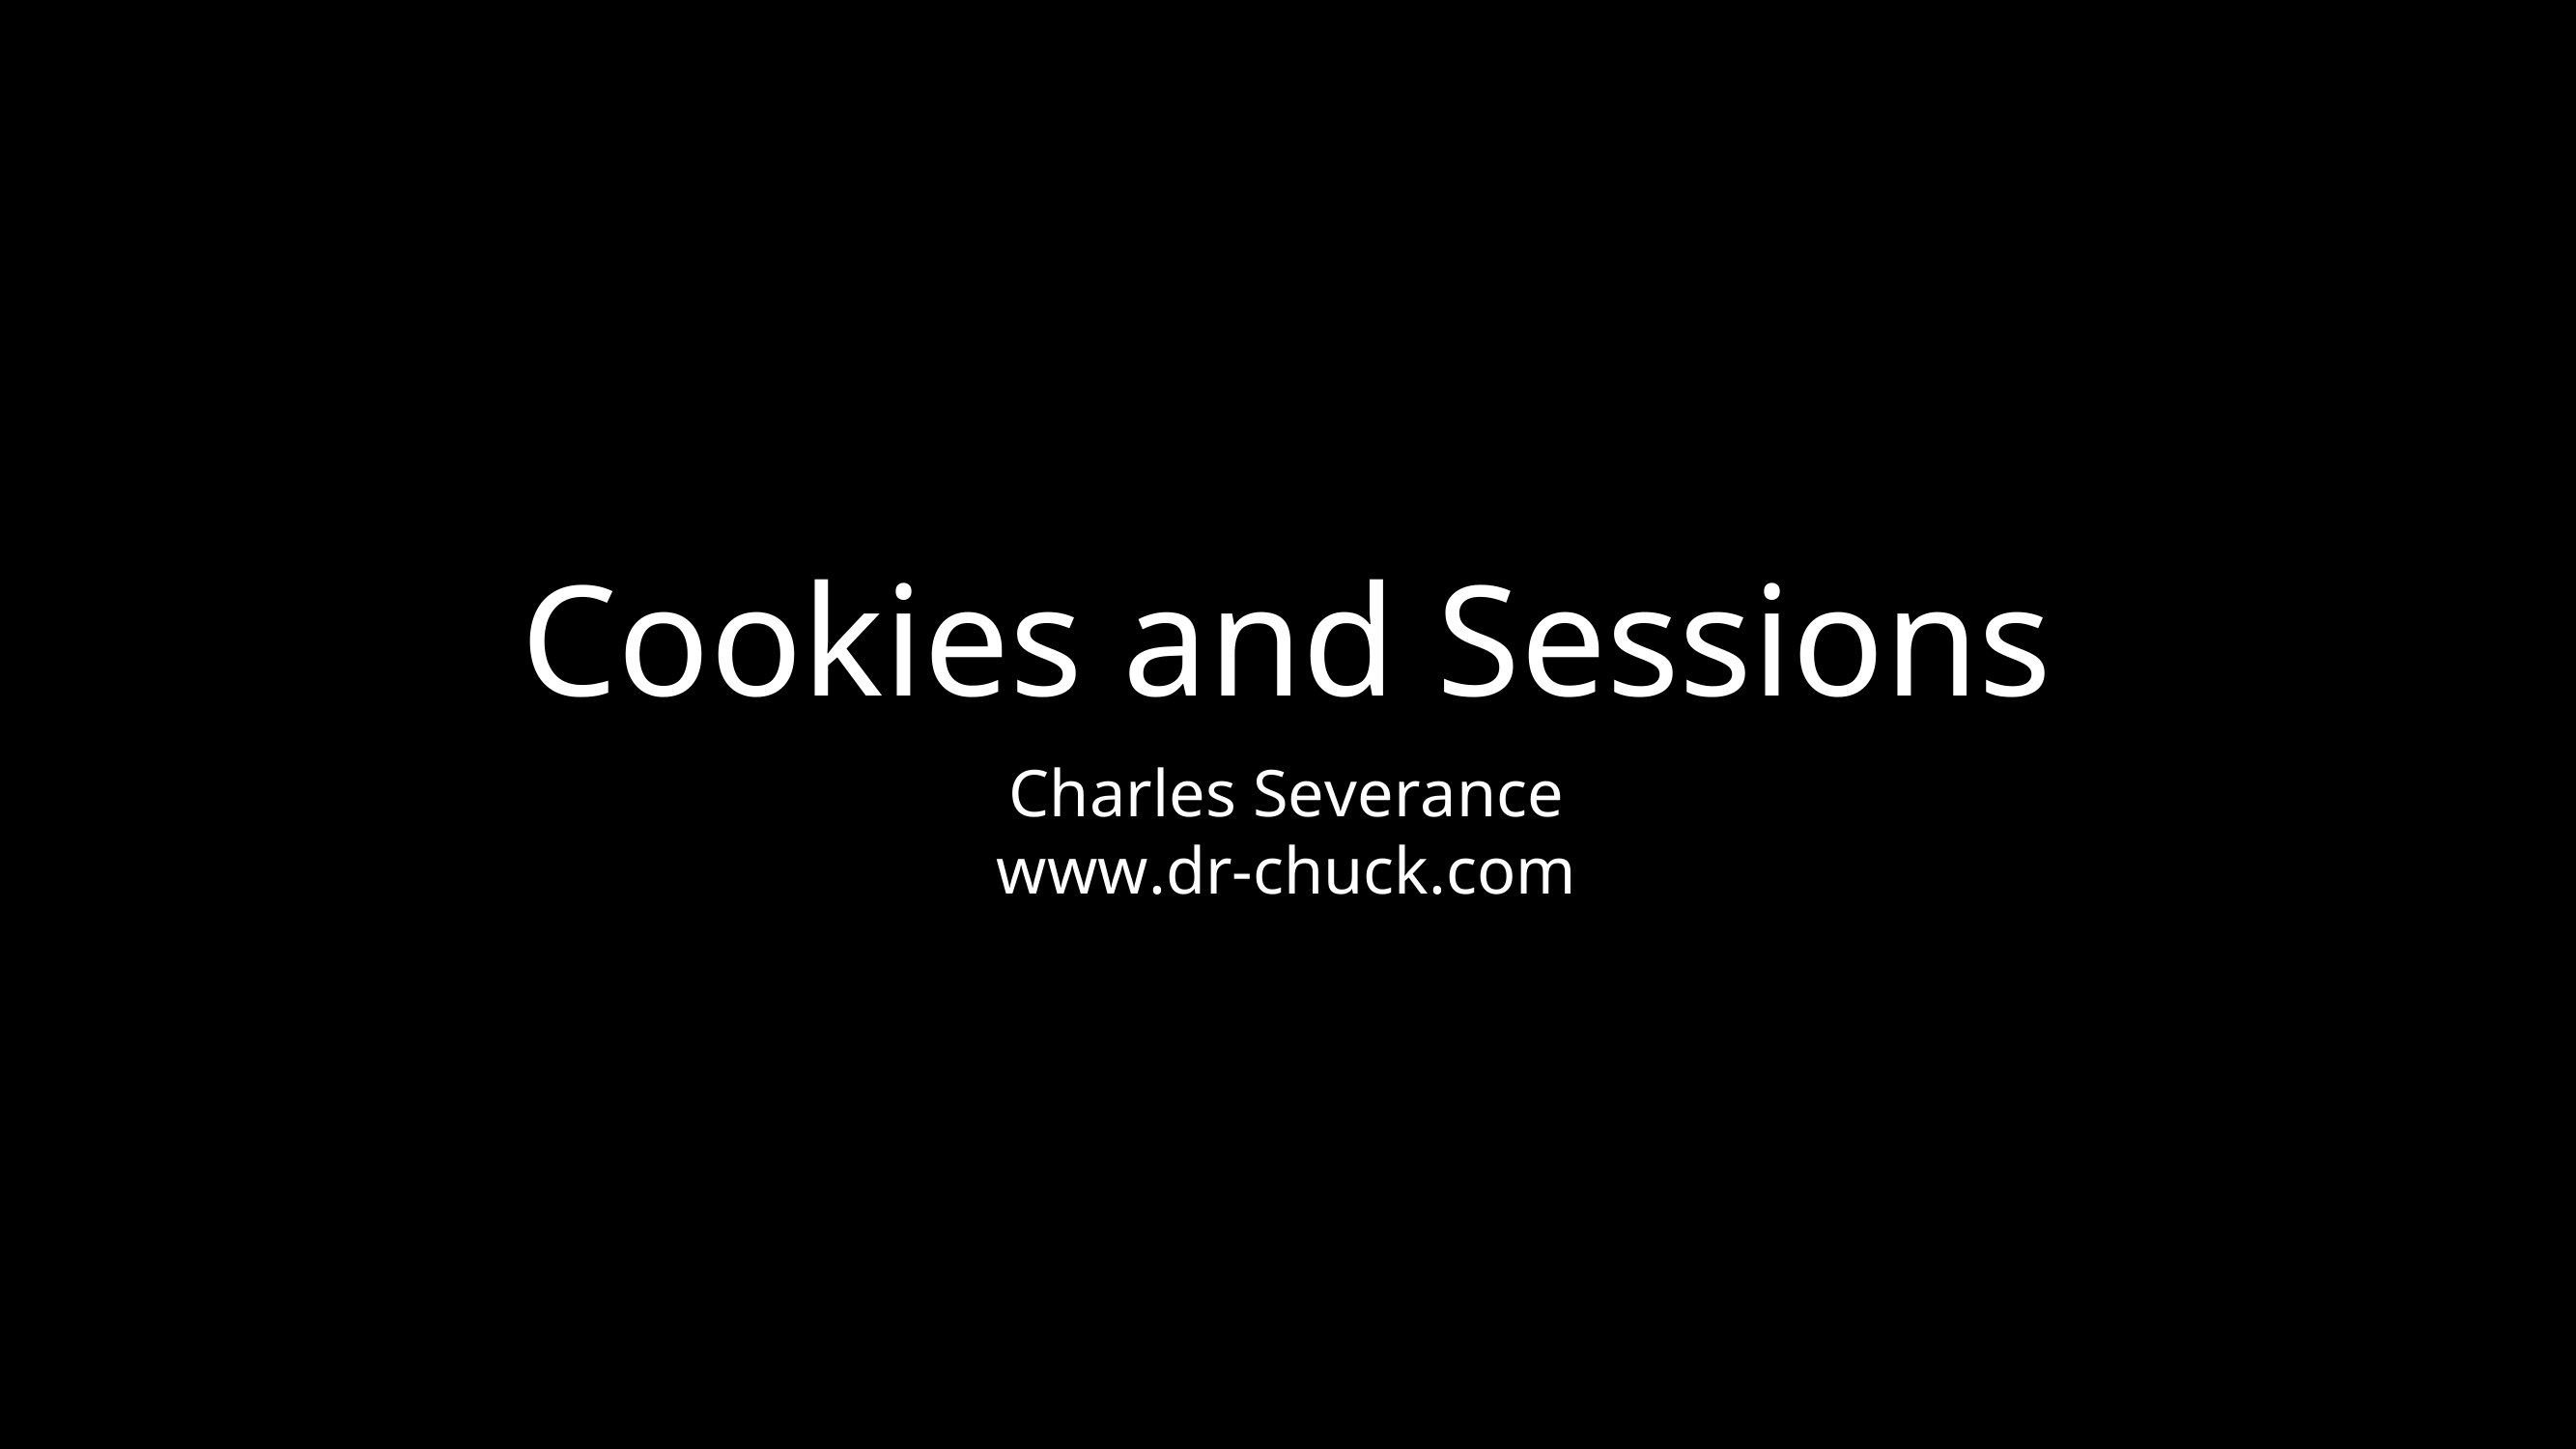

# Cookies and Sessions
Charles Severance
www.dr-chuck.com